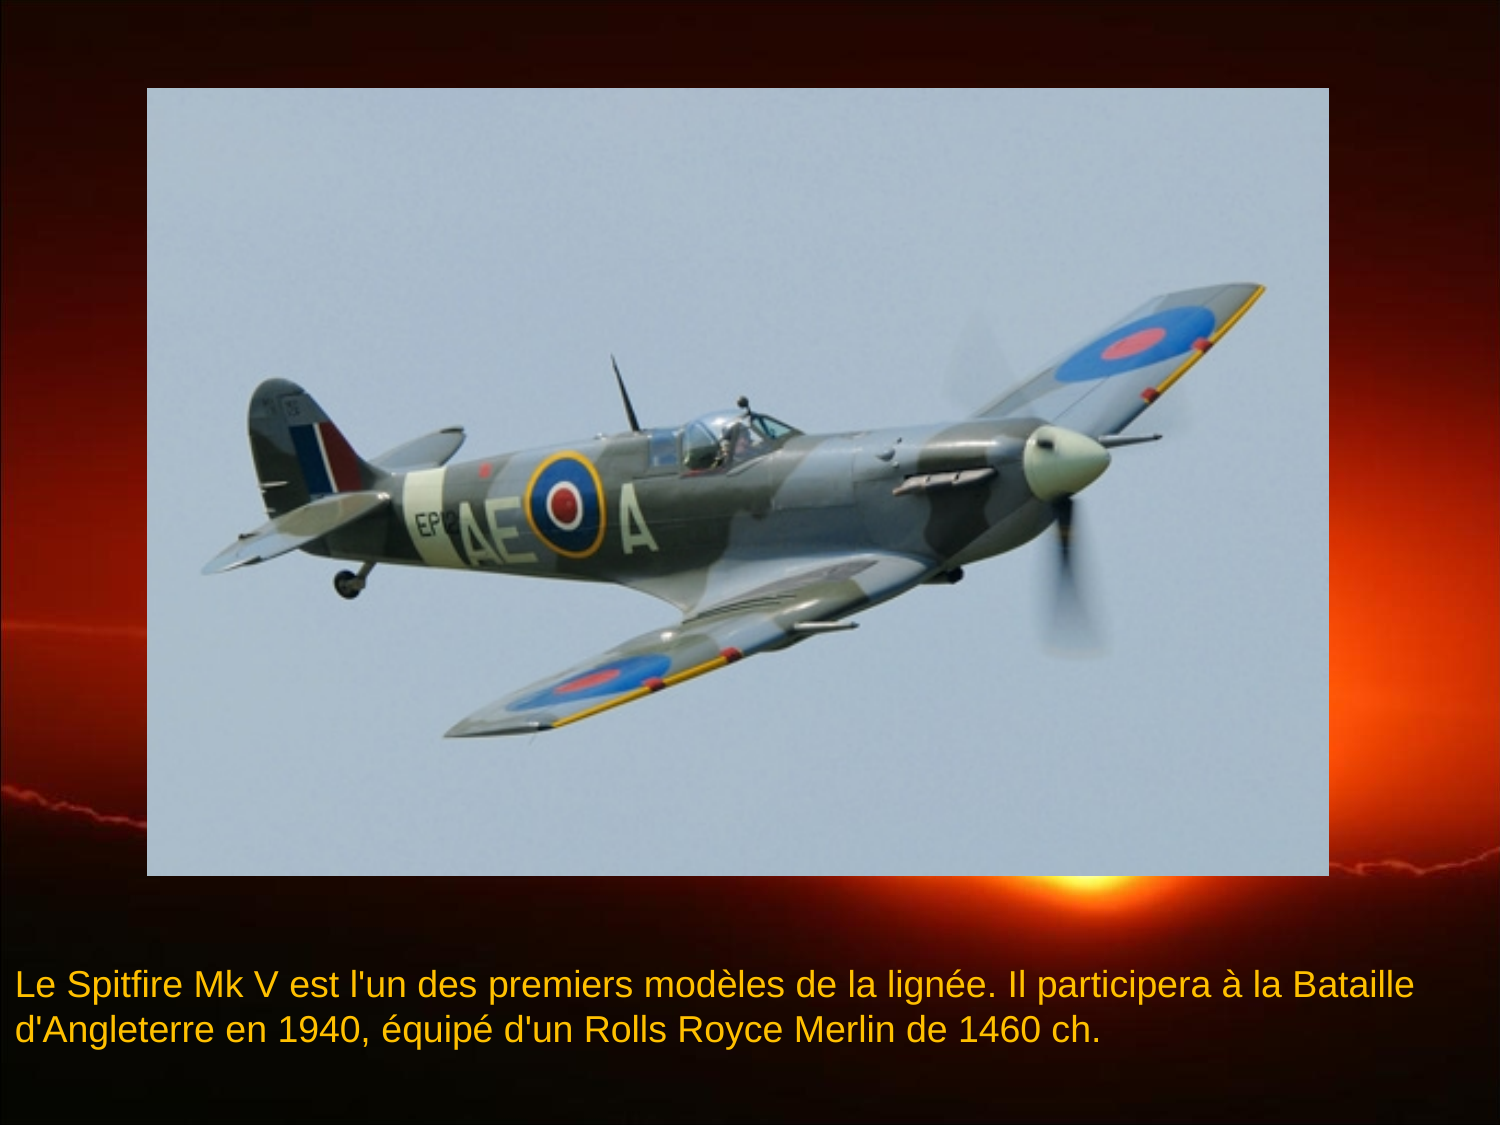

Le Spitfire Mk V est l'un des premiers modèles de la lignée. Il participera à la Bataille d'Angleterre en 1940, équipé d'un Rolls Royce Merlin de 1460 ch.